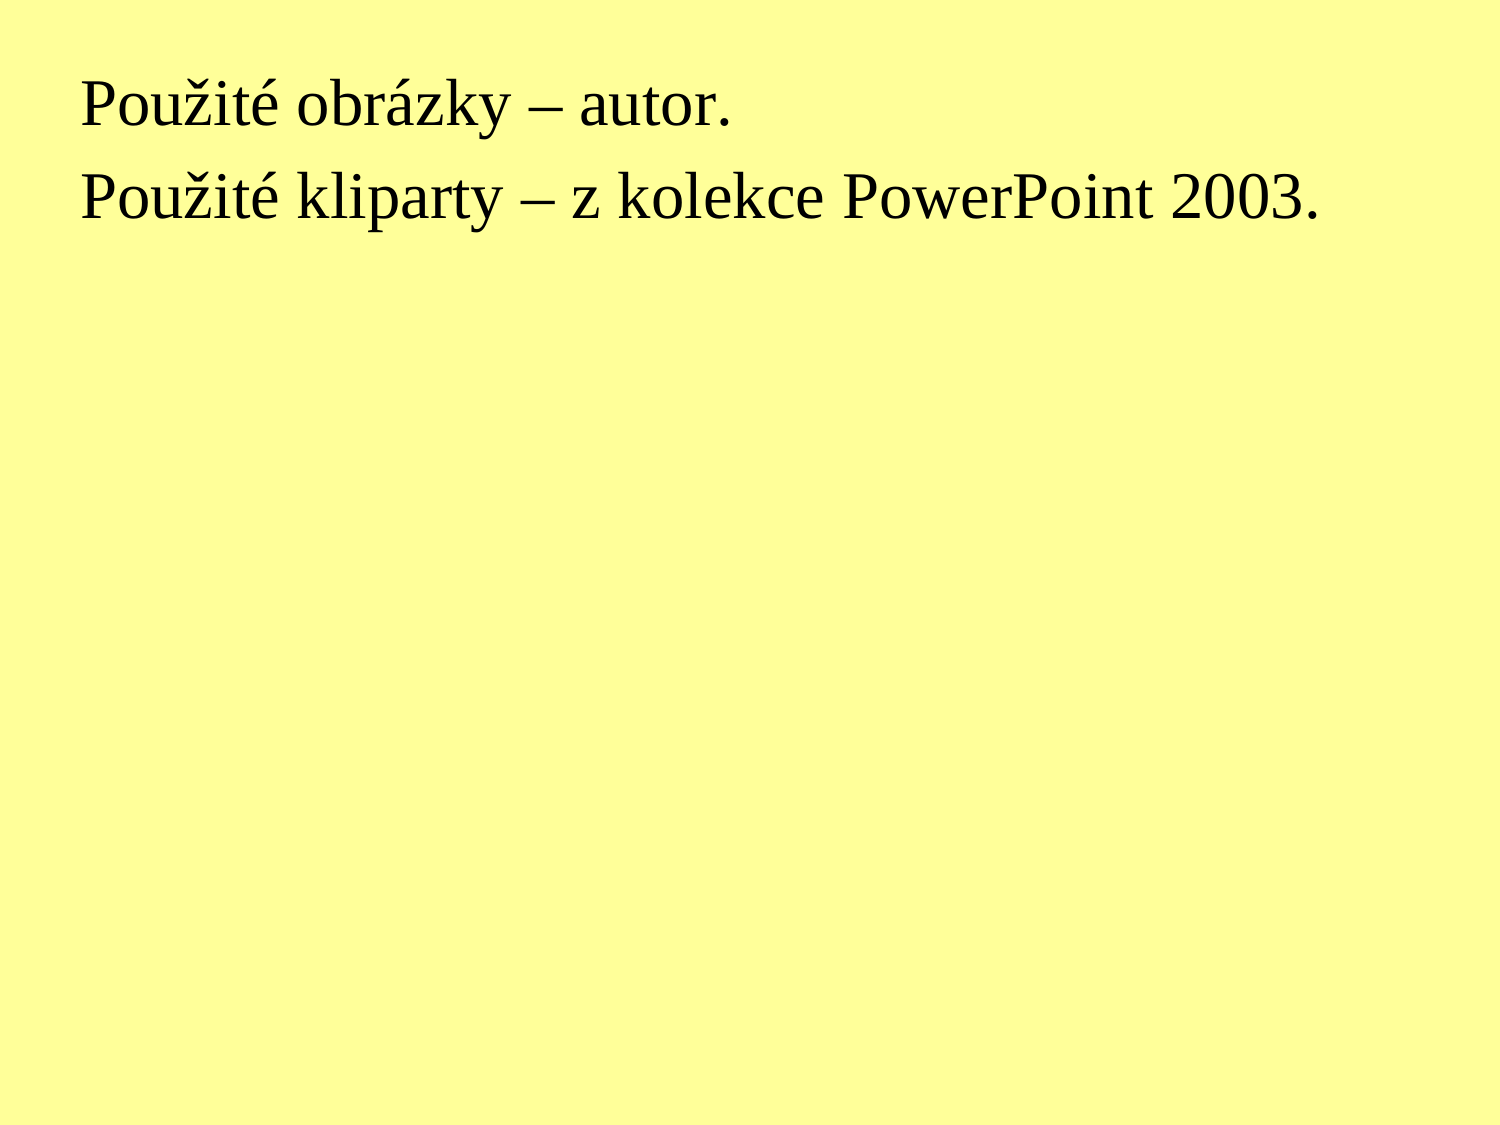

Použité obrázky – autor.
Použité kliparty – z kolekce PowerPoint 2003.